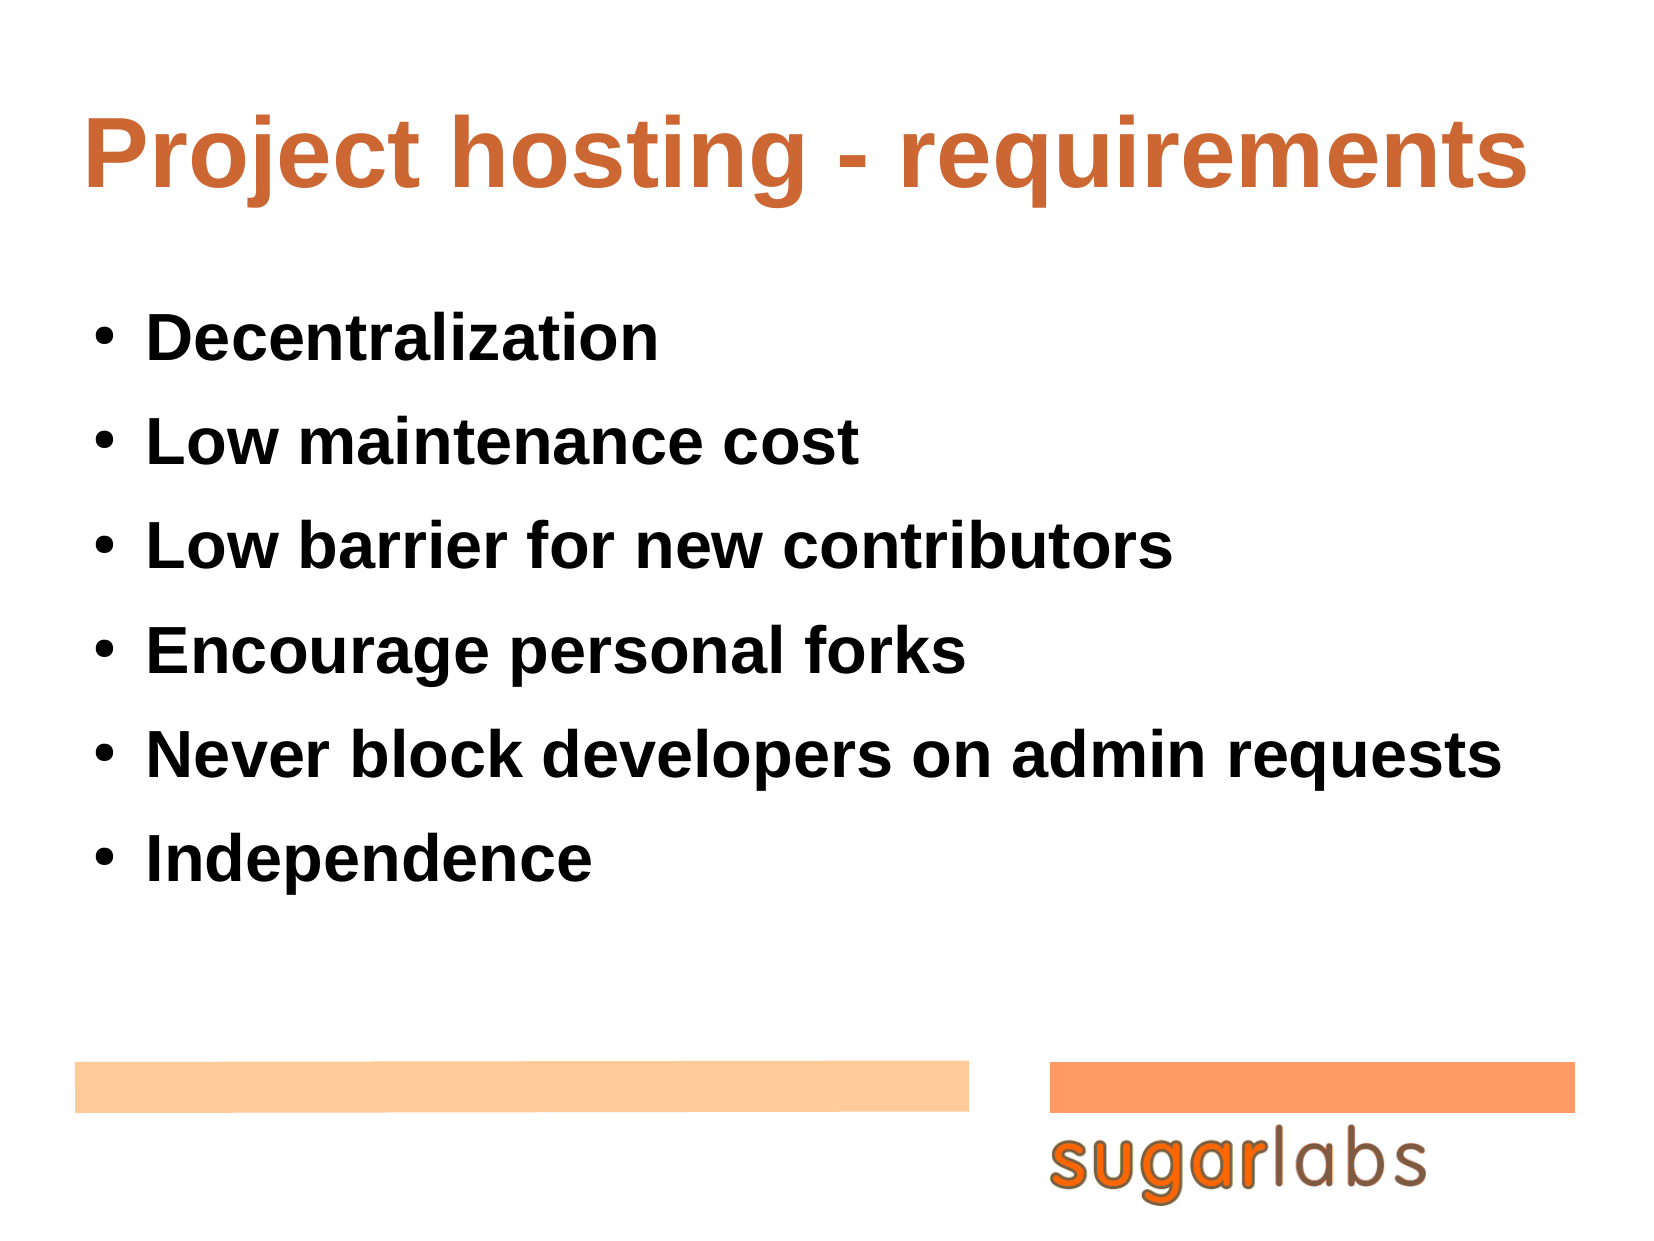

# Project hosting - requirements
Decentralization
Low maintenance cost
Low barrier for new contributors
Encourage personal forks
Never block developers on admin requests
Independence